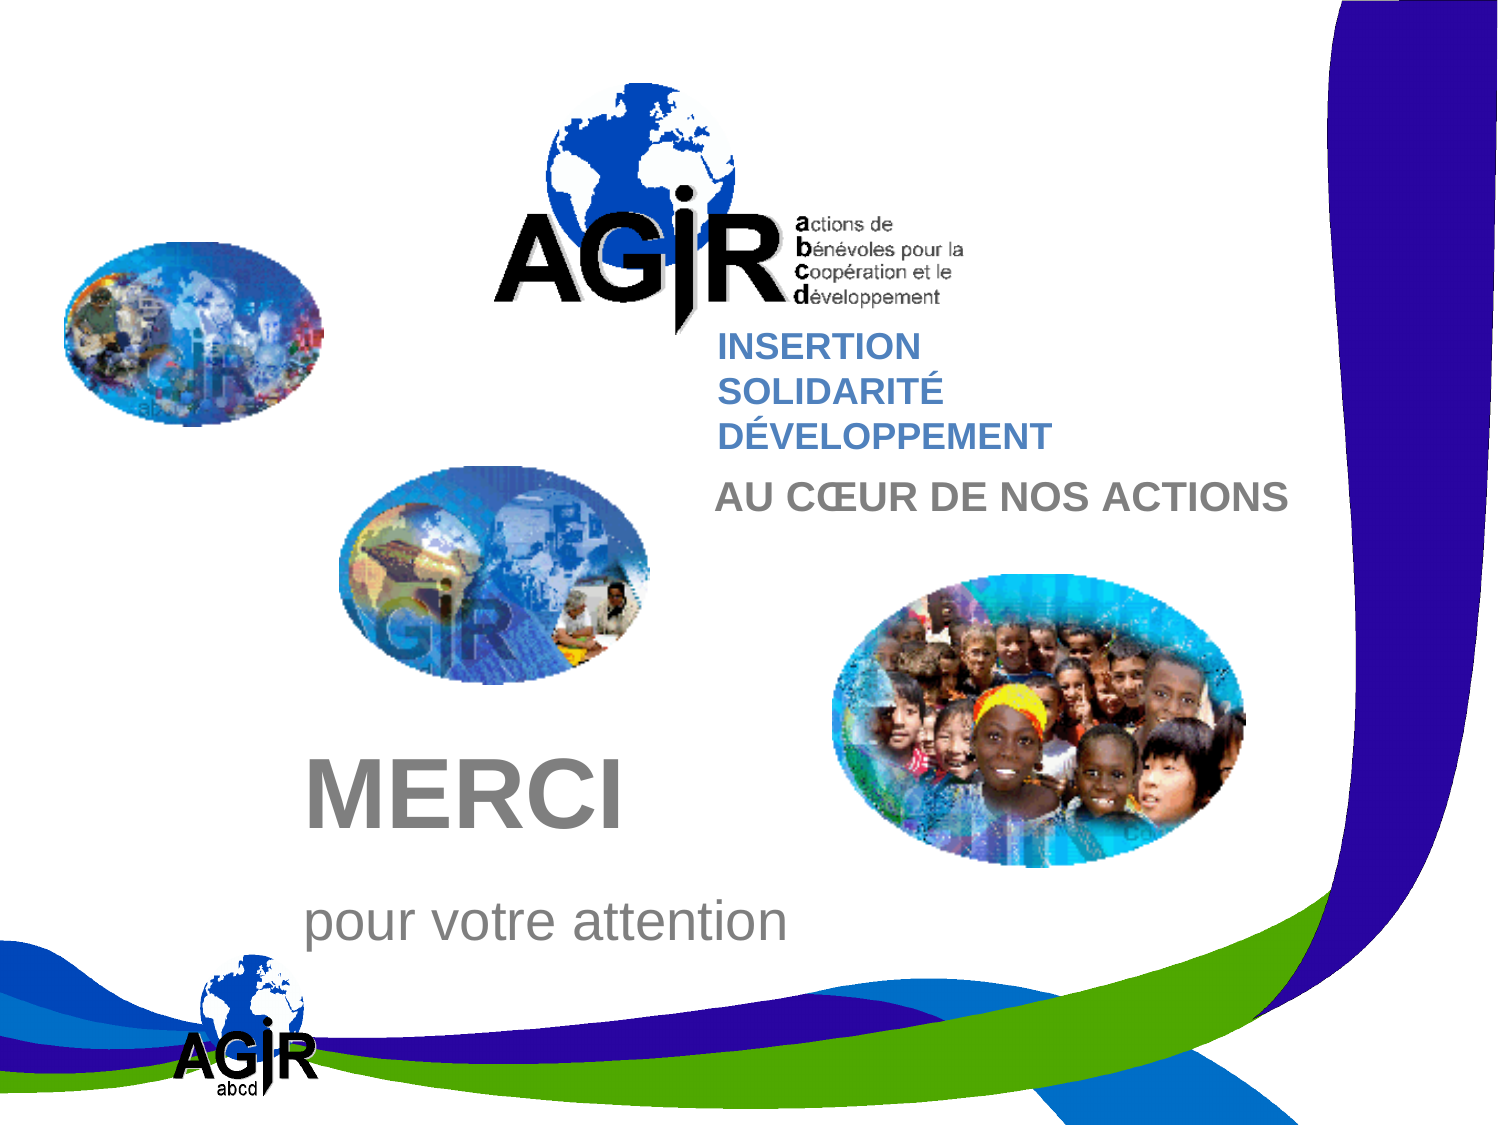

INSERTION
SOLIDARITÉ
DÉVELOPPEMENT
AU CŒUR DE NOS ACTIONS
MERCI
pour votre attention